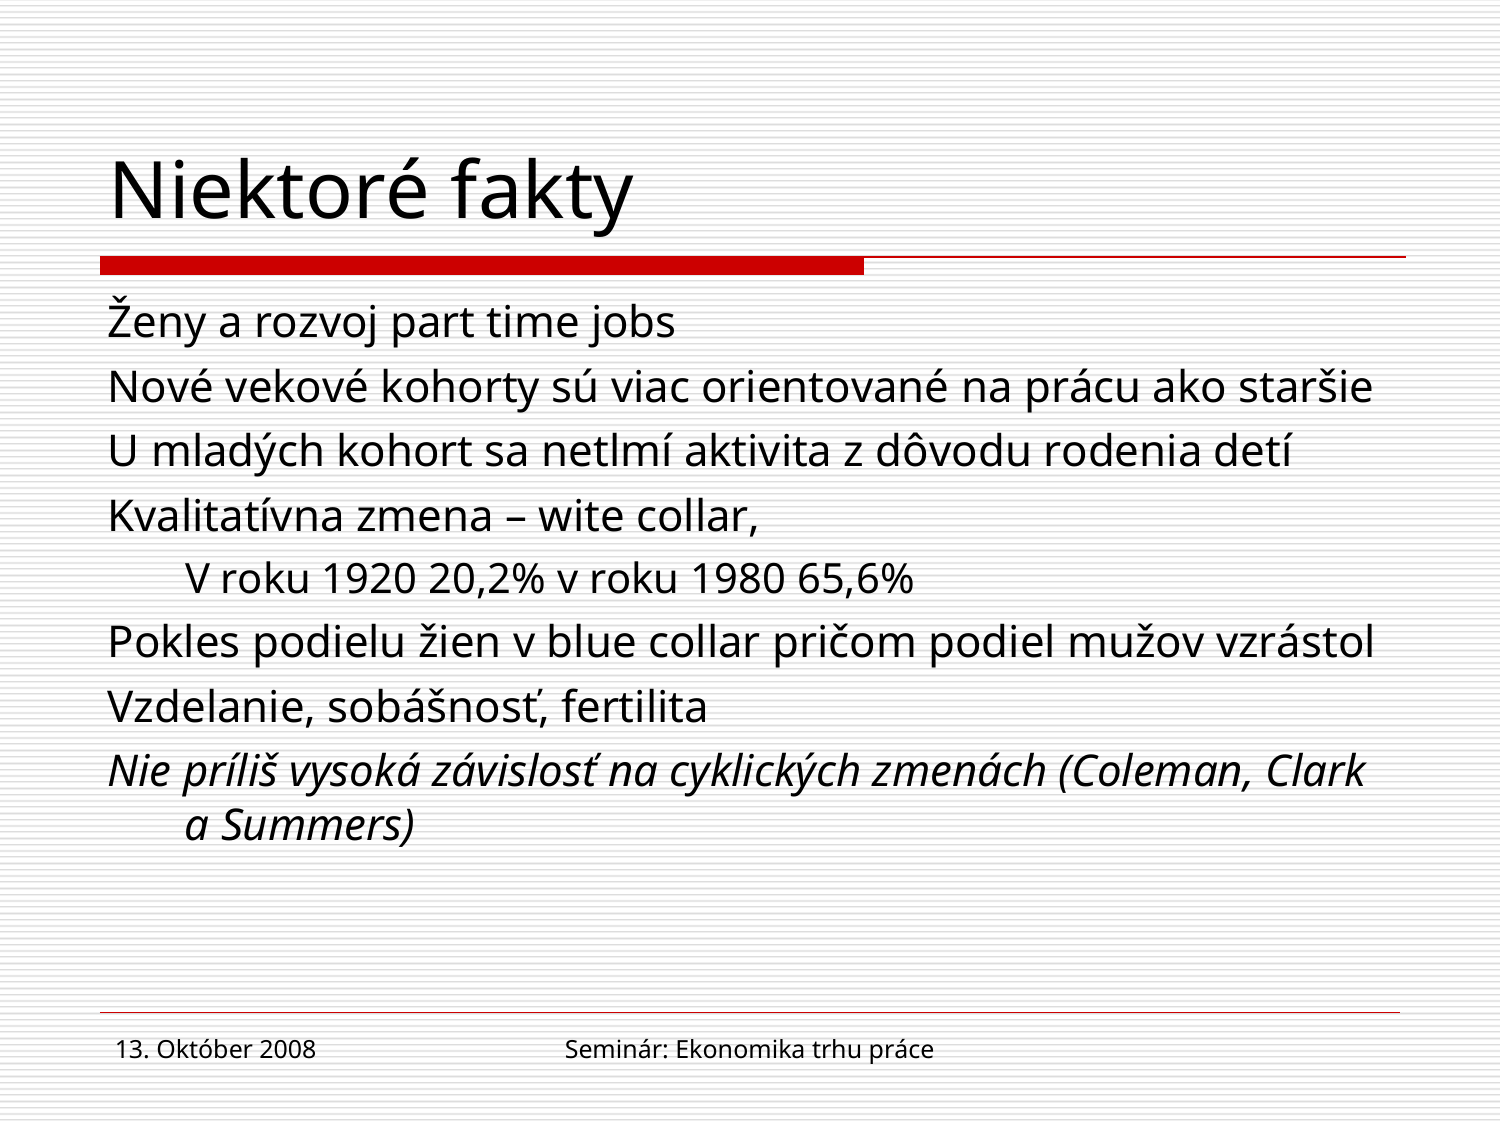

# Niektoré fakty
Ženy a rozvoj part time jobs
Nové vekové kohorty sú viac orientované na prácu ako staršie
U mladých kohort sa netlmí aktivita z dôvodu rodenia detí
Kvalitatívna zmena – wite collar,
V roku 1920 20,2% v roku 1980 65,6%
Pokles podielu žien v blue collar pričom podiel mužov vzrástol
Vzdelanie, sobášnosť, fertilita
Nie príliš vysoká závislosť na cyklických zmenách (Coleman, Clark a Summers)